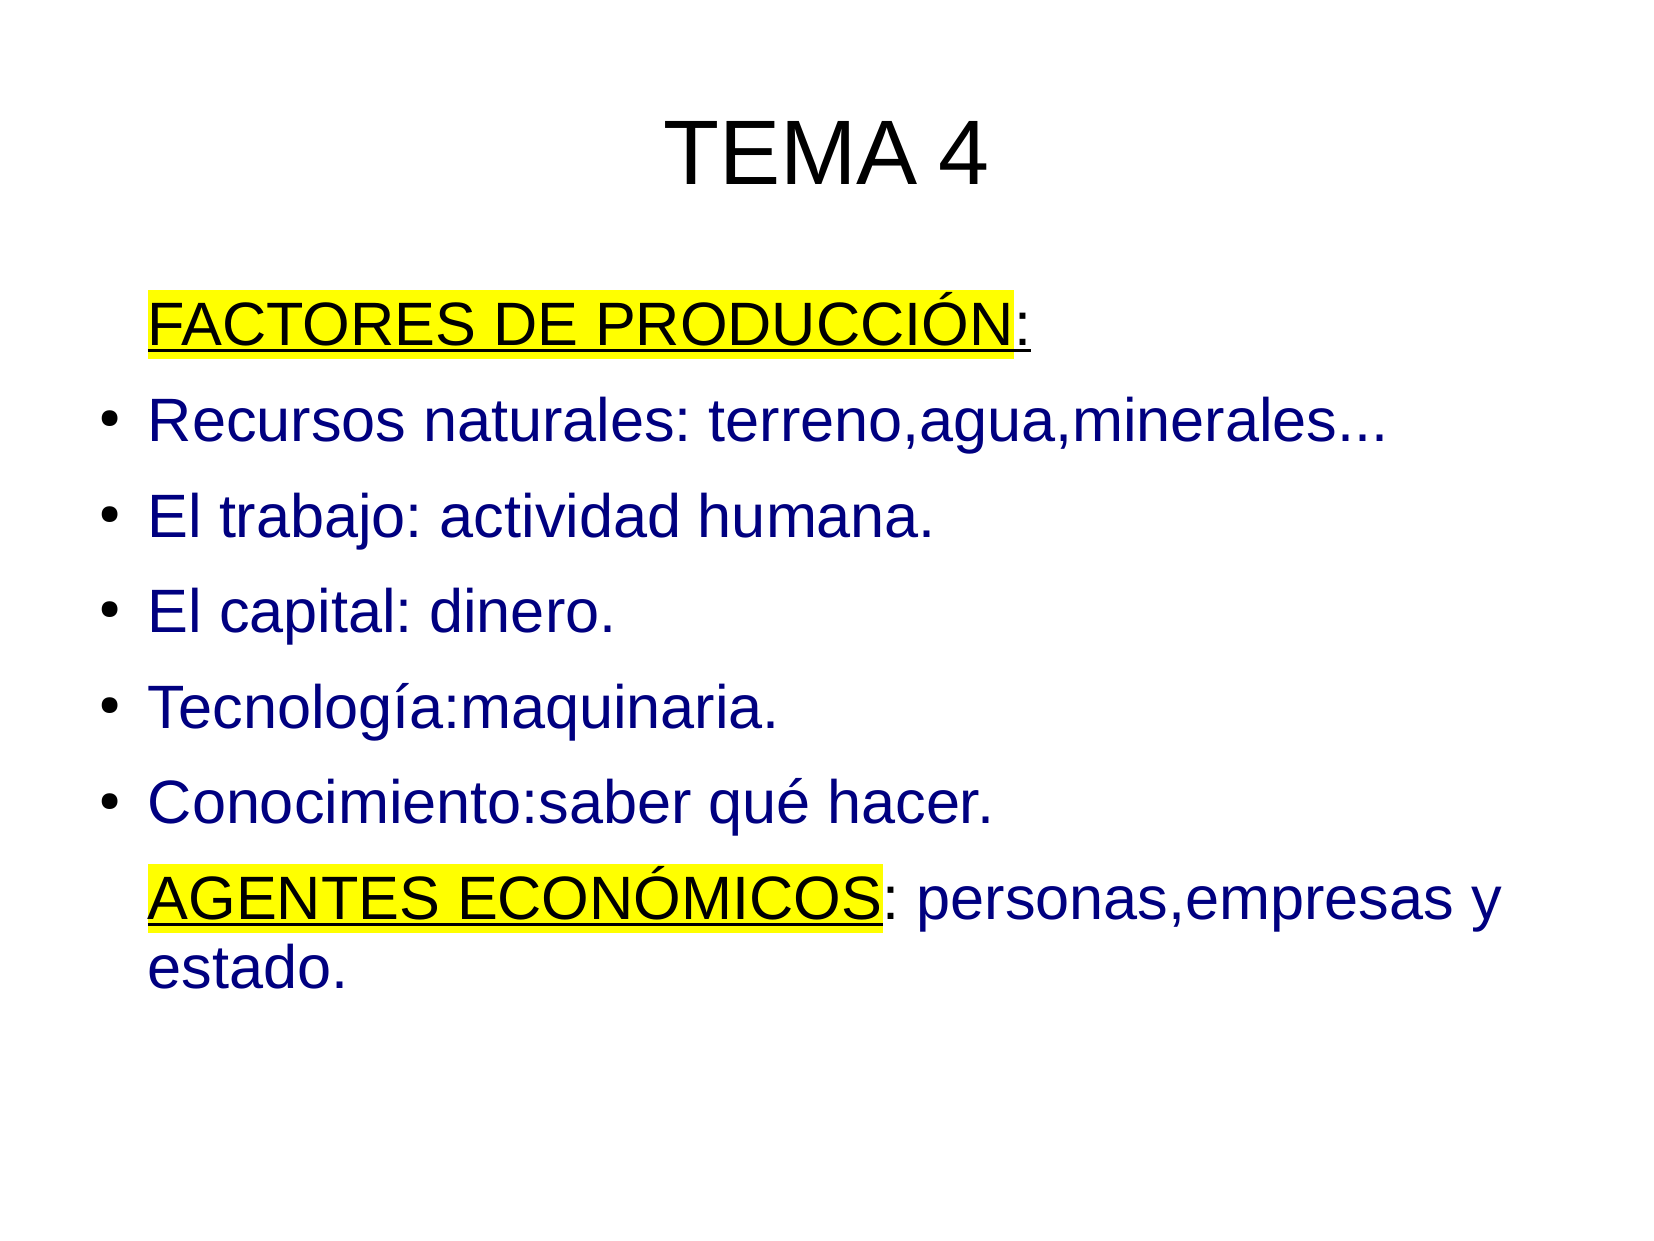

# TEMA 4
FACTORES DE PRODUCCIÓN:
Recursos naturales: terreno,agua,minerales...
El trabajo: actividad humana.
El capital: dinero.
Tecnología:maquinaria.
Conocimiento:saber qué hacer.
AGENTES ECONÓMICOS: personas,empresas y estado.